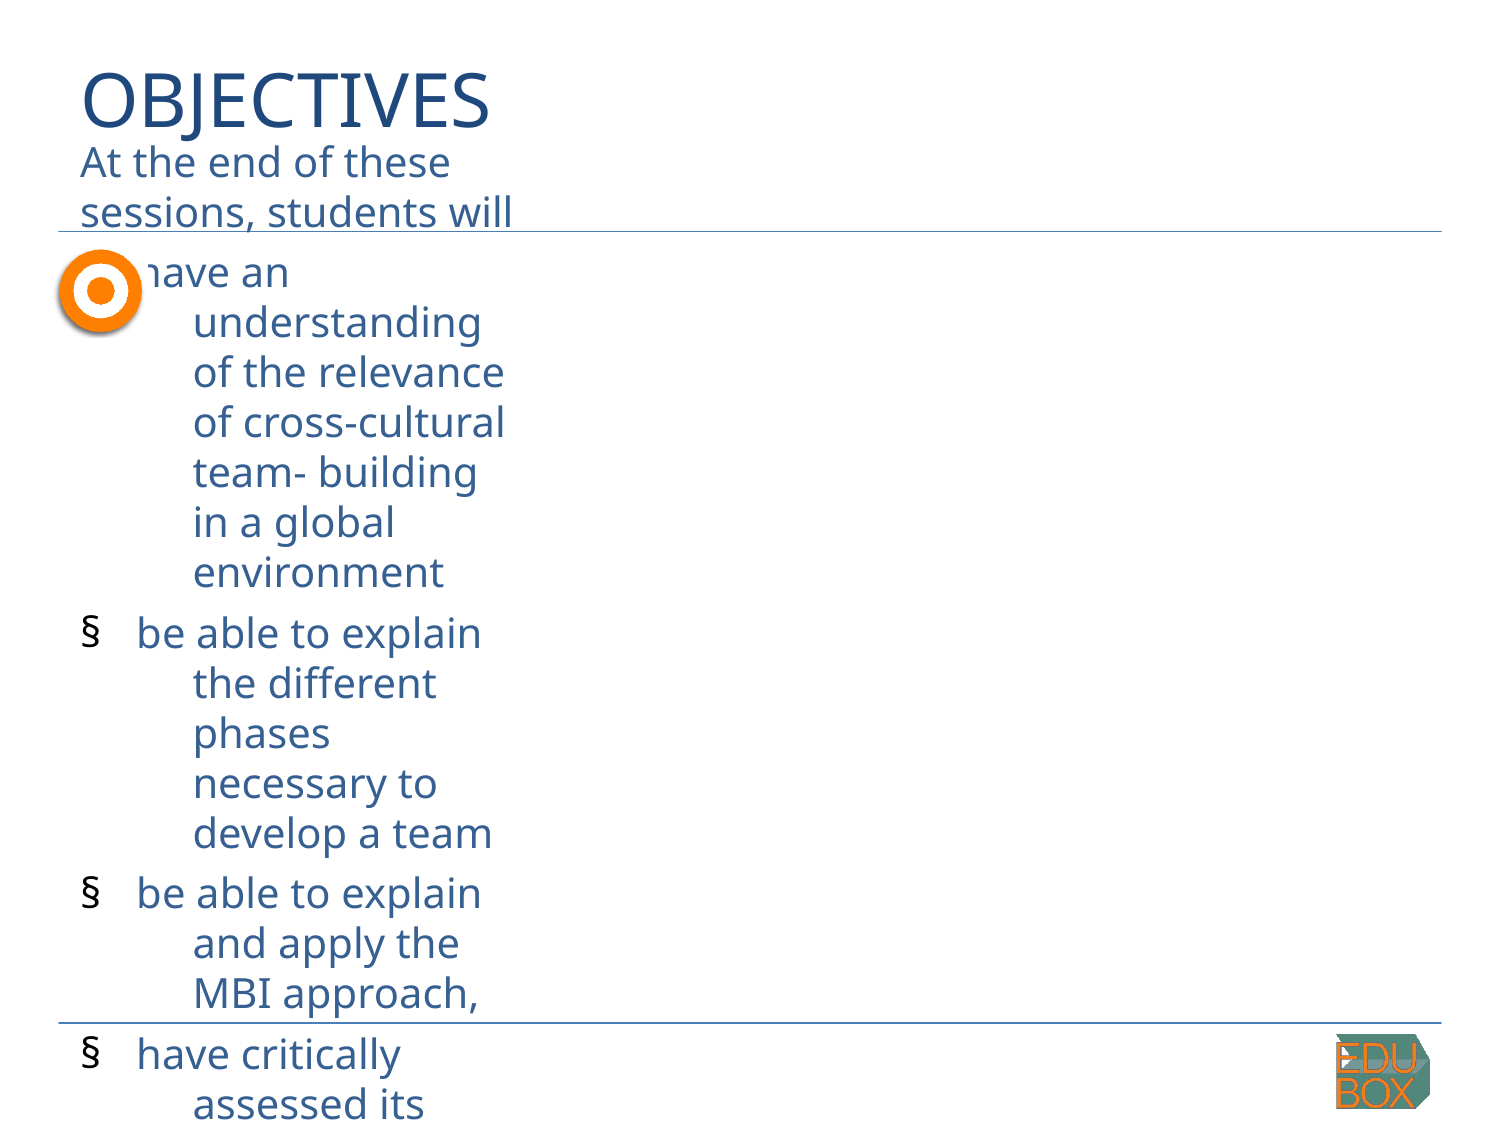

# OBJECTIVES
At the end of these sessions, students will
have an understanding of the relevance of cross-cultural team- building in a global environment
be able to explain the different phases necessary to develop a team
be able to explain and apply the MBI approach,
have critically assessed its usefulness for generating added value for team performance and outcome, and
are able to apply the MBI approach to a team situation